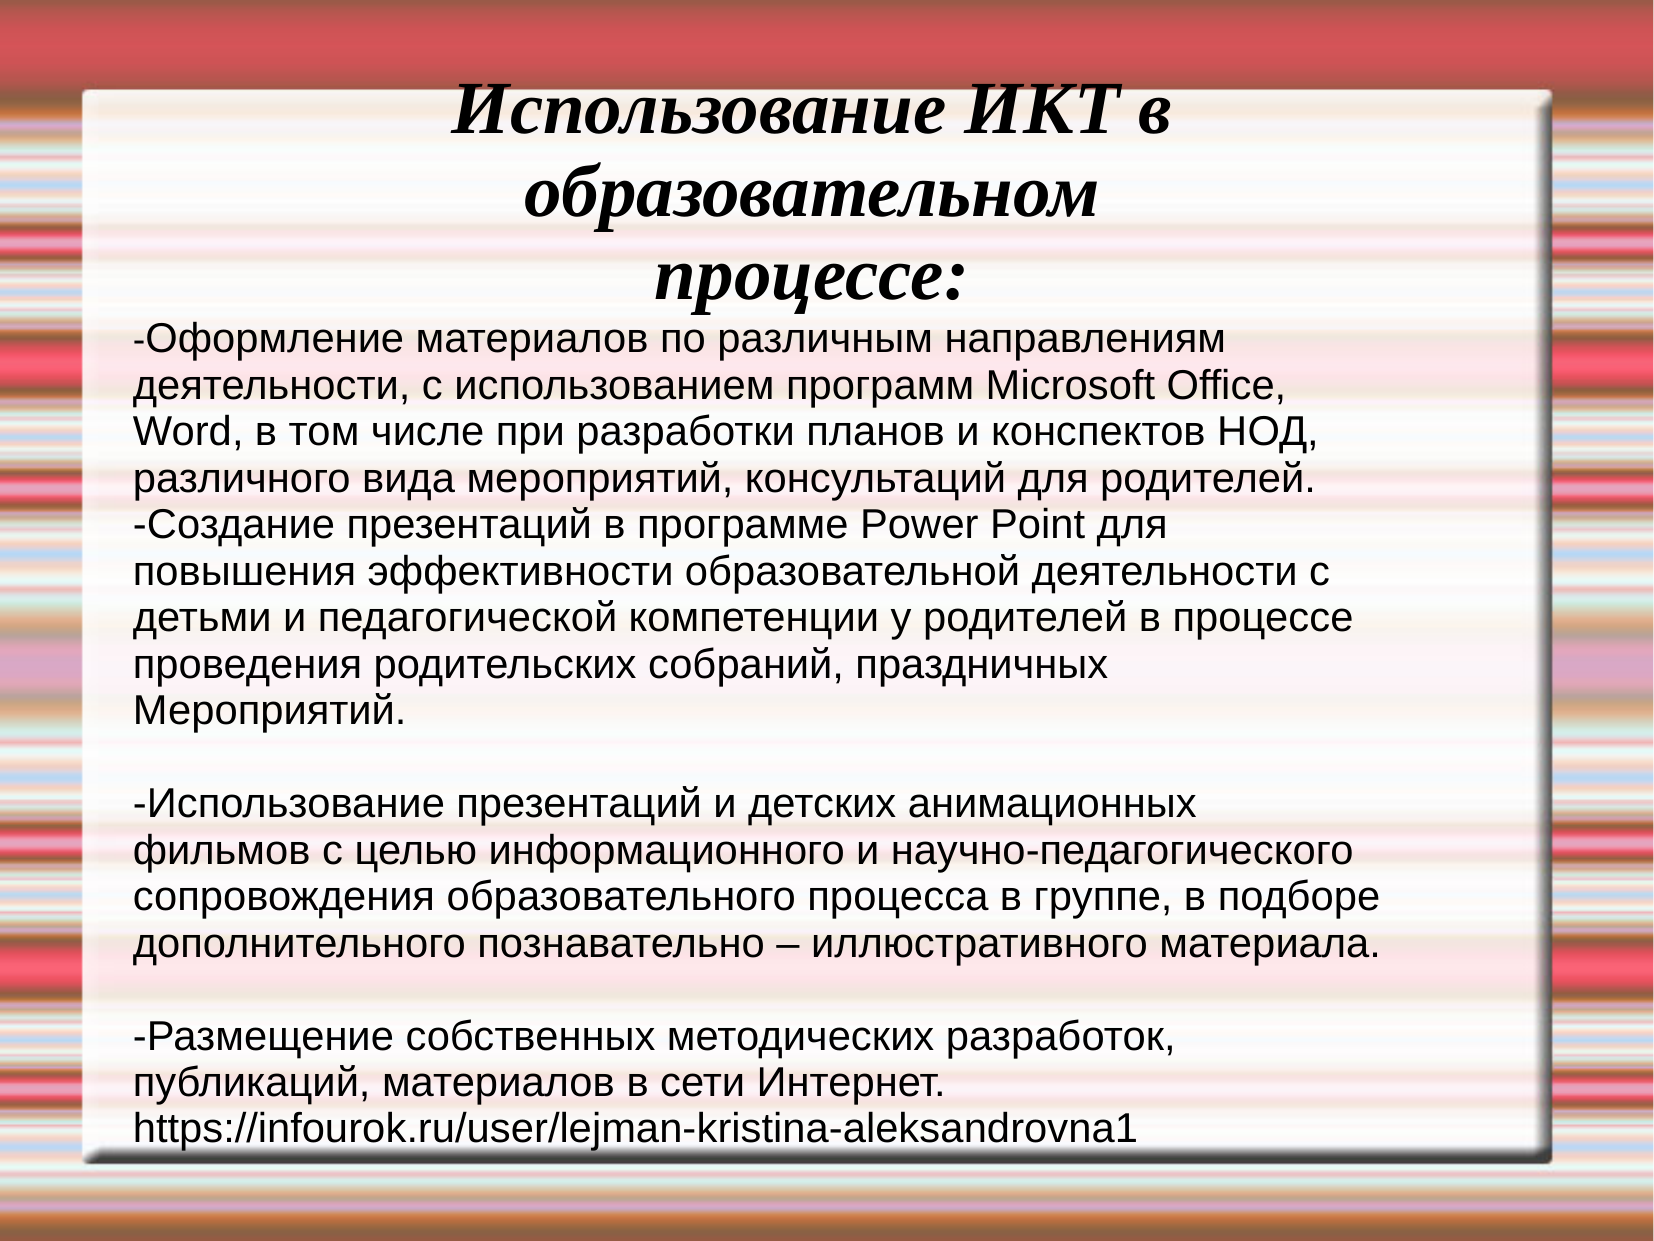

Использование ИКТ в образовательном
процессе:
#
-Оформление материалов по различным направлениям
деятельности, с использованием программ Microsoft Office,
Word, в том числе при разработки планов и конспектов НОД,
различного вида мероприятий, консультаций для родителей.
-Создание презентаций в программе Power Point для
повышения эффективности образовательной деятельности с
детьми и педагогической компетенции у родителей в процессе
проведения родительских собраний, праздничных
Мероприятий.
-Использование презентаций и детских анимационных
фильмов с целью информационного и научно-педагогического
сопровождения образовательного процесса в группе, в подборе
дополнительного познавательно – иллюстративного материала.
-Размещение собственных методических разработок,
публикаций, материалов в сети Интернет.
https://infourok.ru/user/lejman-kristina-aleksandrovna1